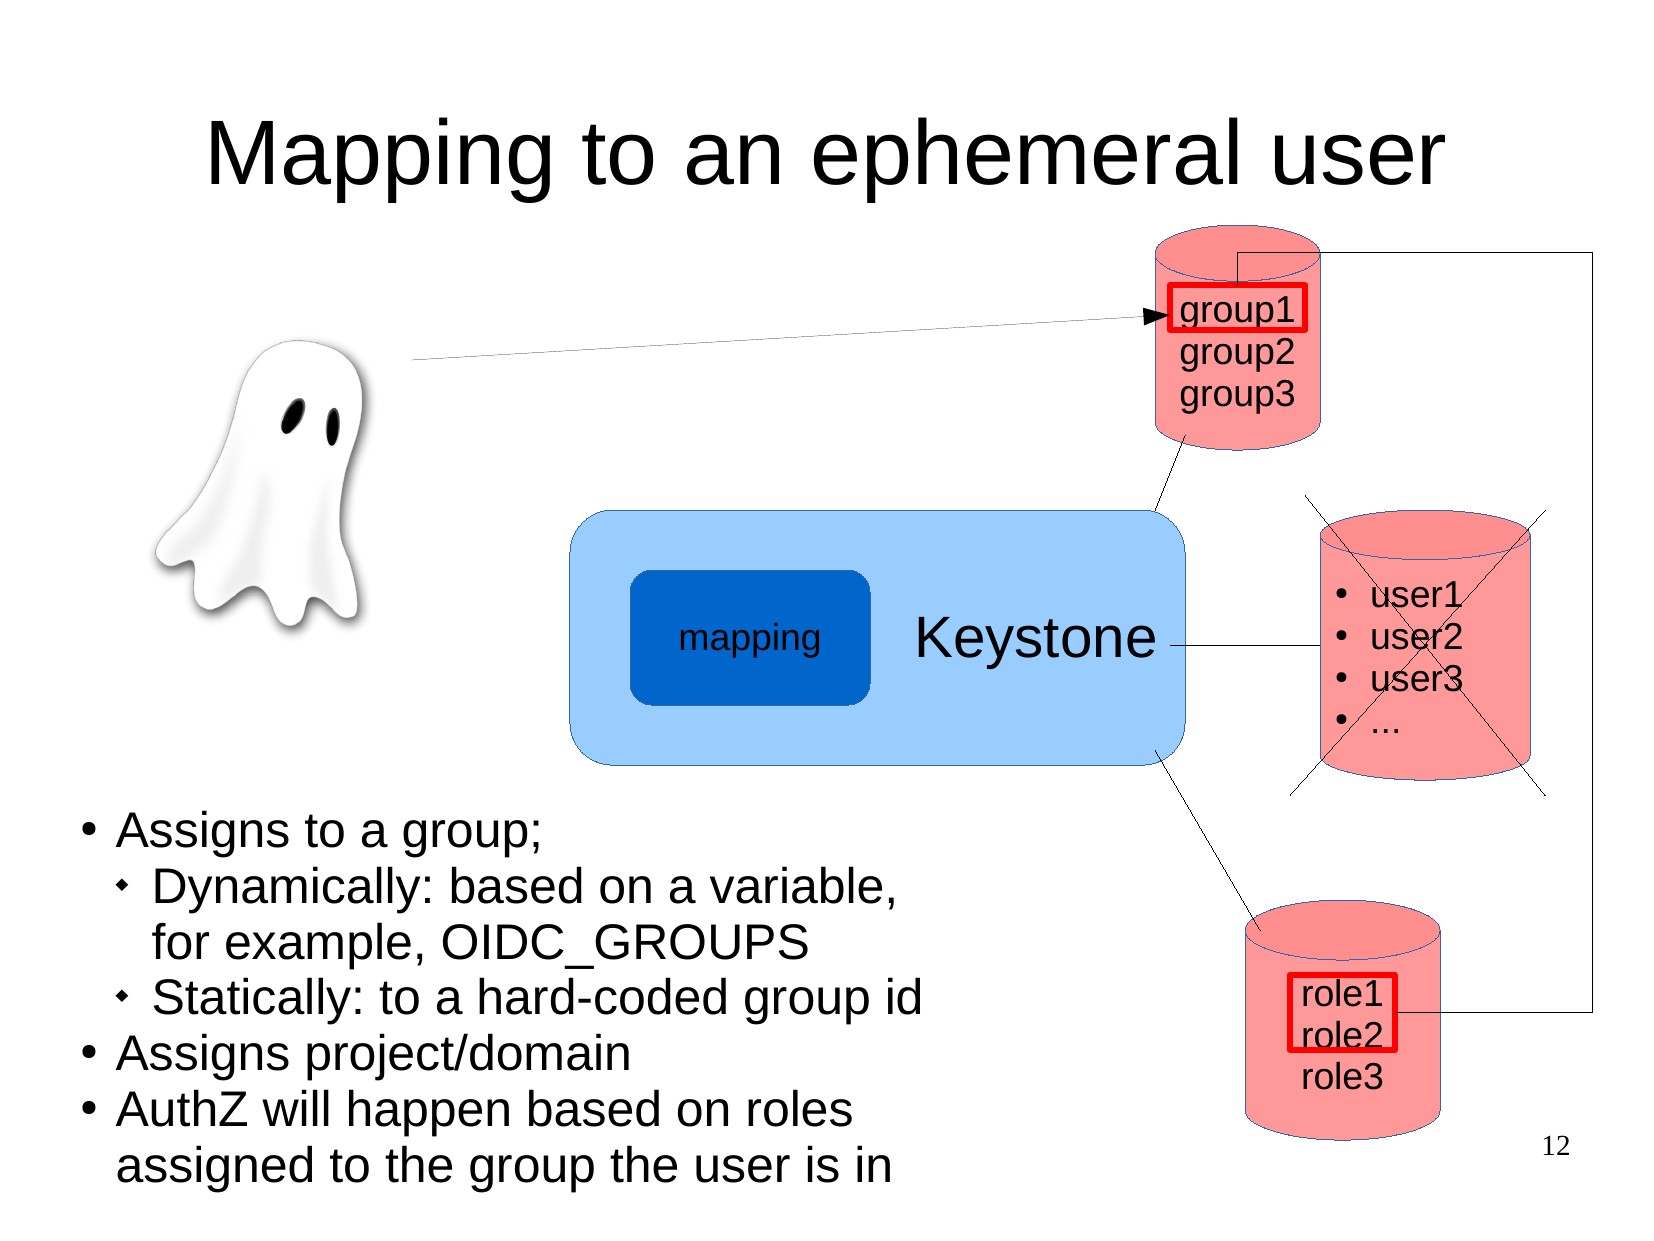

# Mapping to an ephemeral user
group1
group2
group3
Keystone
user1
user2
user3
...
mapping
Assigns to a group;
Dynamically: based on a variable, for example, OIDC_GROUPS
Statically: to a hard-coded group id
Assigns project/domain
AuthZ will happen based on roles assigned to the group the user is in
role1
role2
role3
12